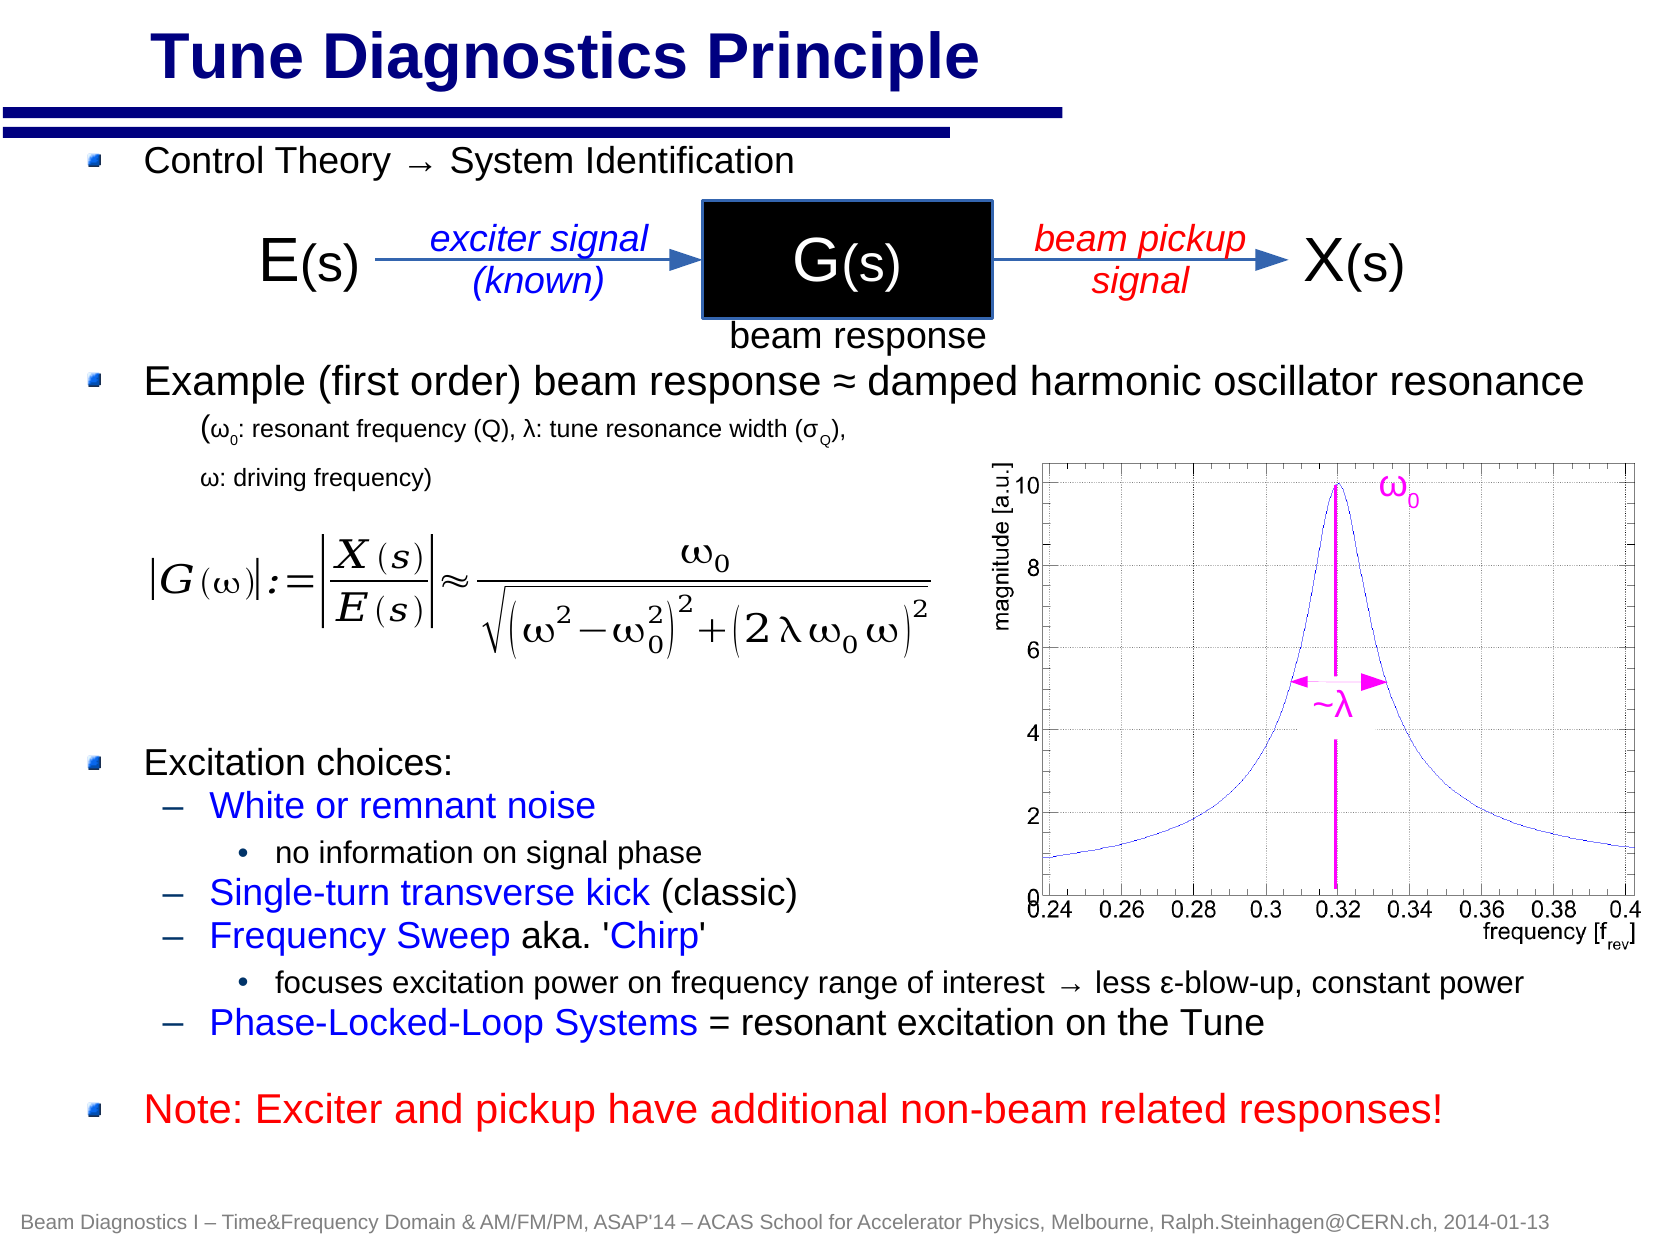

# Tune Diagnostics Principle
Control Theory → System Identification
Example (first order) beam response ≈ damped harmonic oscillator resonance (ω0: resonant frequency (Q), λ: tune resonance width (σQ), 					 ω: driving frequency)
Excitation choices:
White or remnant noise
no information on signal phase
Single-turn transverse kick (classic)
Frequency Sweep aka. 'Chirp'
focuses excitation power on frequency range of interest → less ε-blow-up, constant power
Phase-Locked-Loop Systems = resonant excitation on the Tune
Note: Exciter and pickup have additional non-beam related responses!
E(s)
G(s)
X(s)
beam response
ω0
~λ